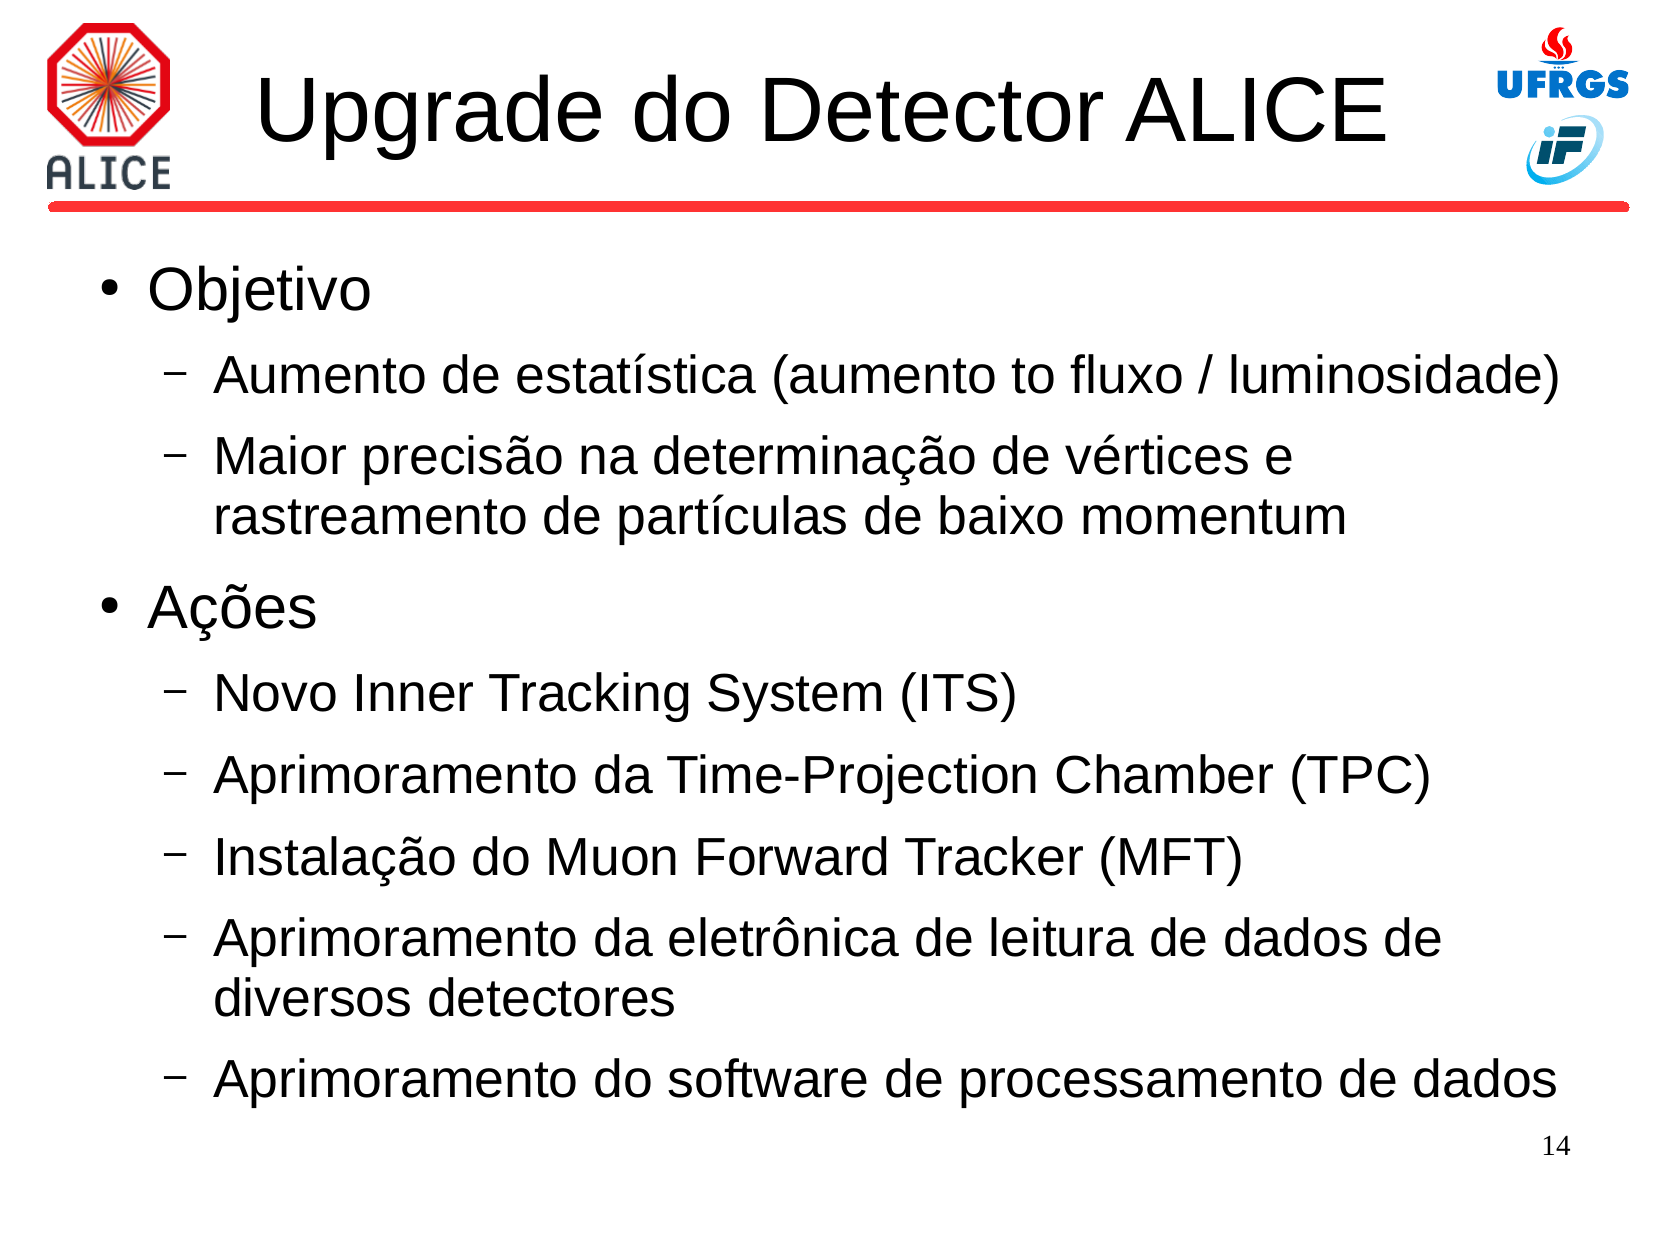

# Upgrade do Detector ALICE
Objetivo
Aumento de estatística (aumento to fluxo / luminosidade)
Maior precisão na determinação de vértices e rastreamento de partículas de baixo momentum
Ações
Novo Inner Tracking System (ITS)
Aprimoramento da Time-Projection Chamber (TPC)
Instalação do Muon Forward Tracker (MFT)
Aprimoramento da eletrônica de leitura de dados de diversos detectores
Aprimoramento do software de processamento de dados
14